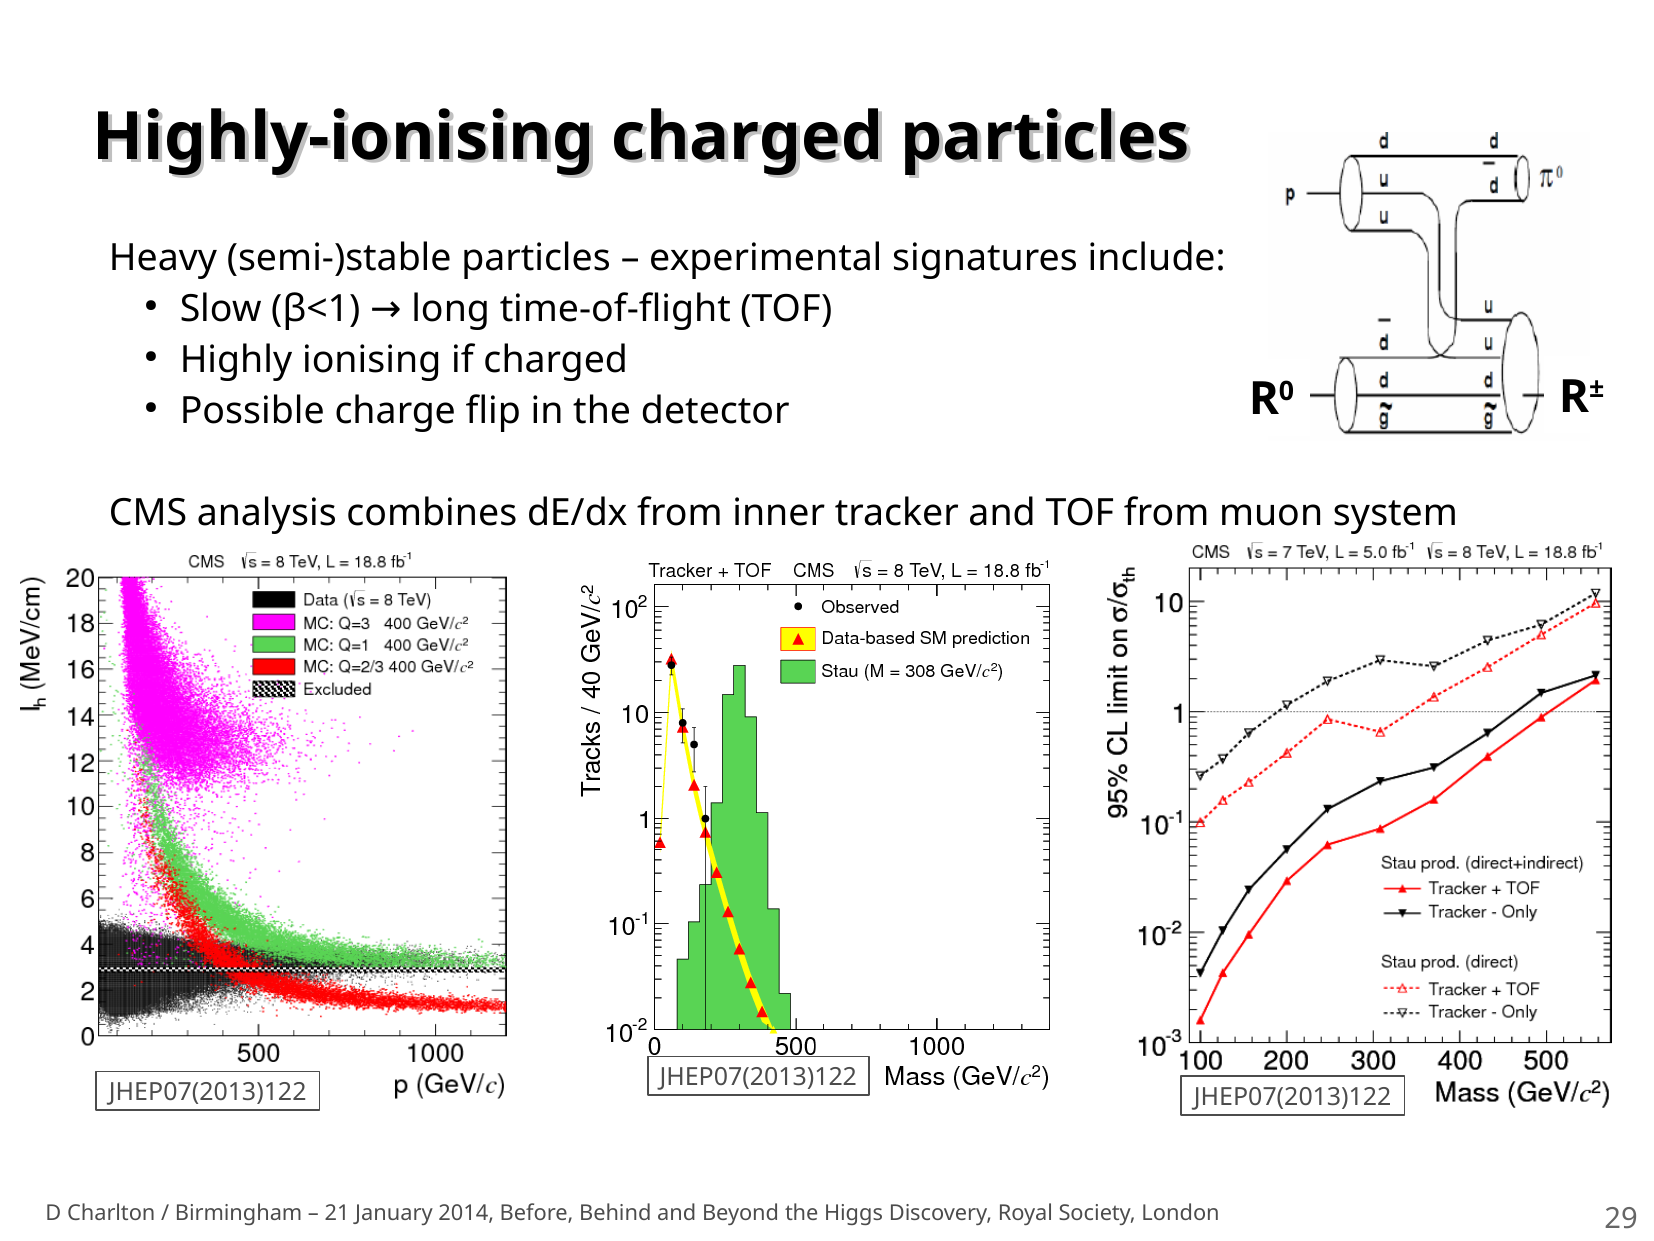

Highly-ionising charged particles
R±
R0
Heavy (semi-)stable particles – experimental signatures include:
Slow (β<1) → long time-of-flight (TOF)
Highly ionising if charged
Possible charge flip in the detector
CMS analysis combines dE/dx from inner tracker and TOF from muon system
JHEP07(2013)122
JHEP07(2013)122
JHEP07(2013)122